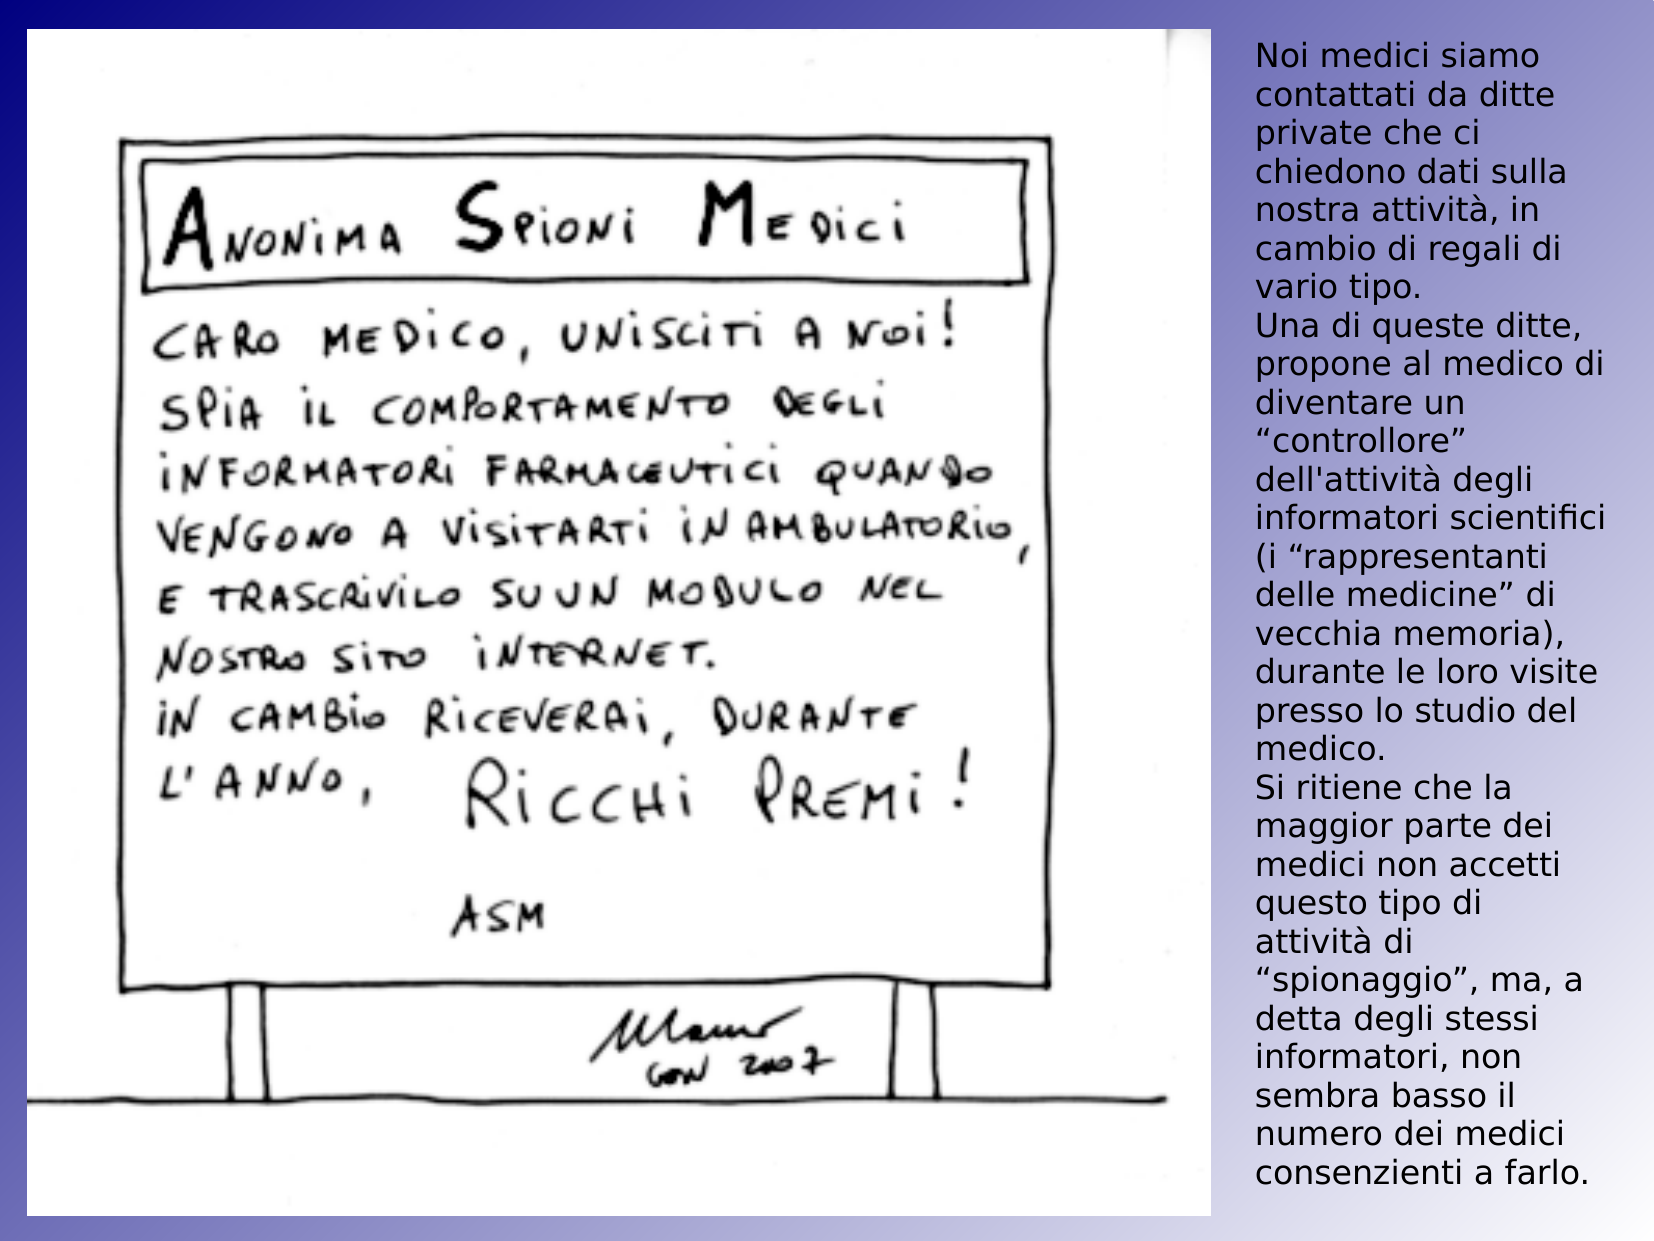

Noi medici siamo contattati da ditte private che ci chiedono dati sulla nostra attività, in cambio di regali di vario tipo.
Una di queste ditte, propone al medico di diventare un “controllore” dell'attività degli informatori scientifici (i “rappresentanti delle medicine” di vecchia memoria), durante le loro visite presso lo studio del medico.
Si ritiene che la maggior parte dei medici non accetti questo tipo di attività di “spionaggio”, ma, a detta degli stessi informatori, non sembra basso il numero dei medici consenzienti a farlo.